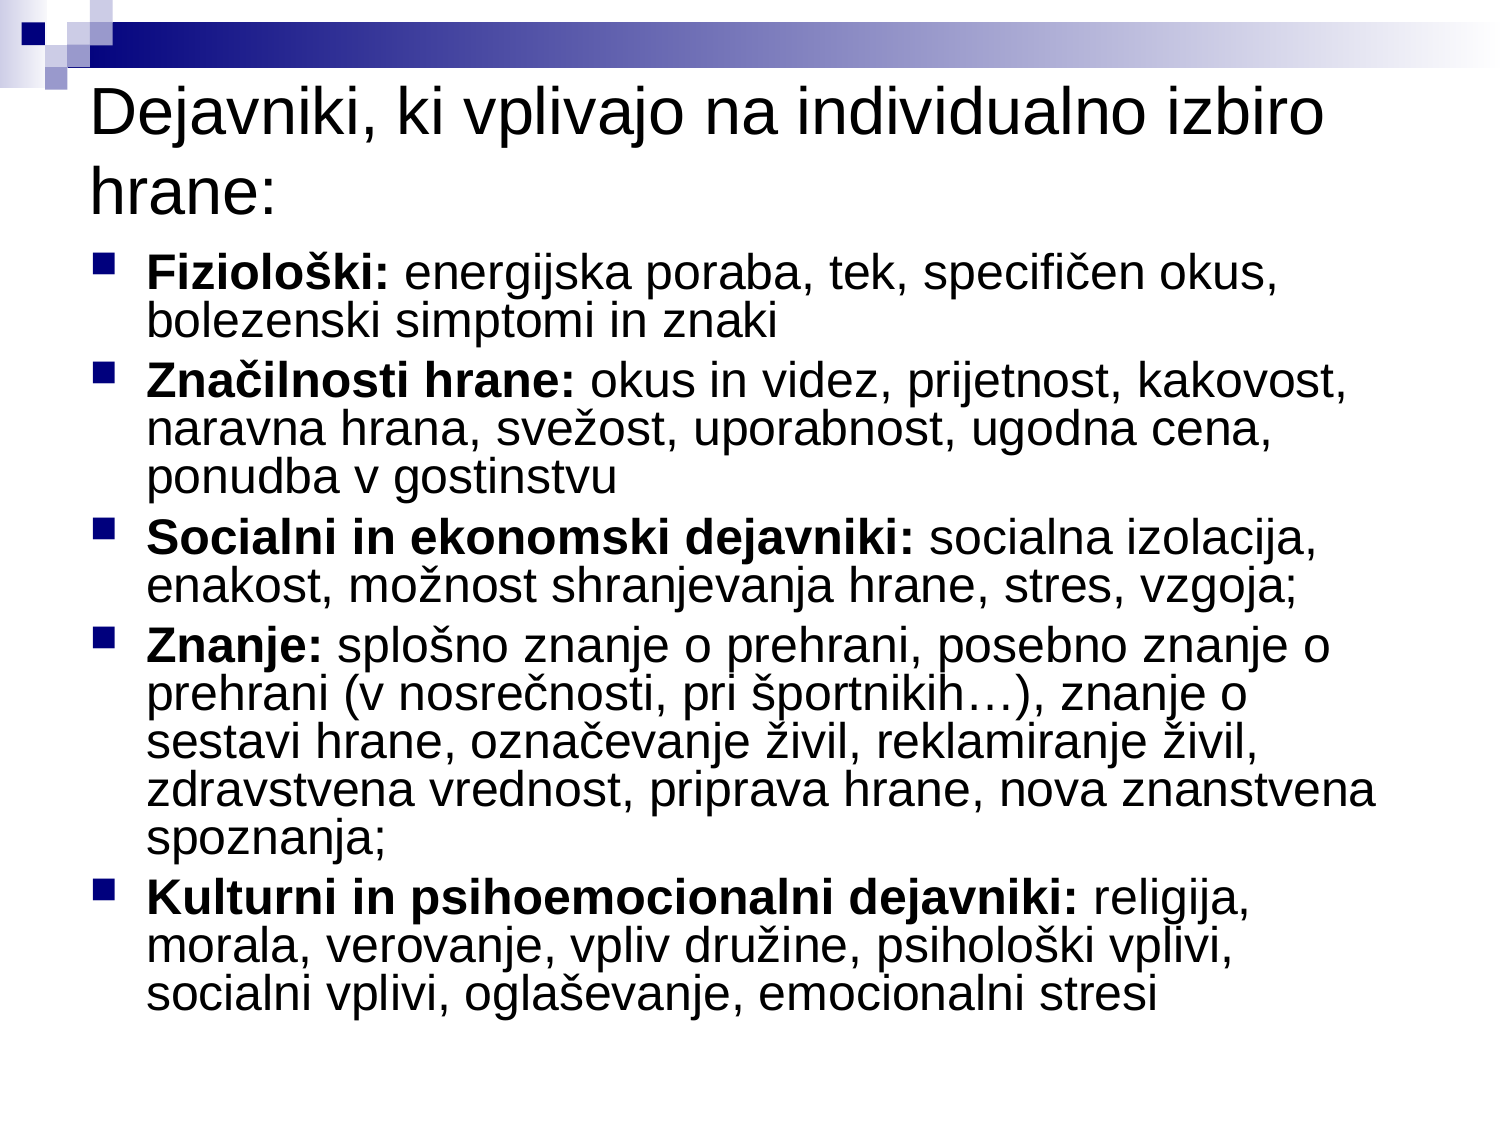

# Dejavniki, ki vplivajo na individualno izbiro hrane:
Fiziološki: energijska poraba, tek, specifičen okus, bolezenski simptomi in znaki
Značilnosti hrane: okus in videz, prijetnost, kakovost, naravna hrana, svežost, uporabnost, ugodna cena, ponudba v gostinstvu
Socialni in ekonomski dejavniki: socialna izolacija, enakost, možnost shranjevanja hrane, stres, vzgoja;
Znanje: splošno znanje o prehrani, posebno znanje o prehrani (v nosrečnosti, pri športnikih…), znanje o sestavi hrane, označevanje živil, reklamiranje živil, zdravstvena vrednost, priprava hrane, nova znanstvena spoznanja;
Kulturni in psihoemocionalni dejavniki: religija, morala, verovanje, vpliv družine, psihološki vplivi, socialni vplivi, oglaševanje, emocionalni stresi